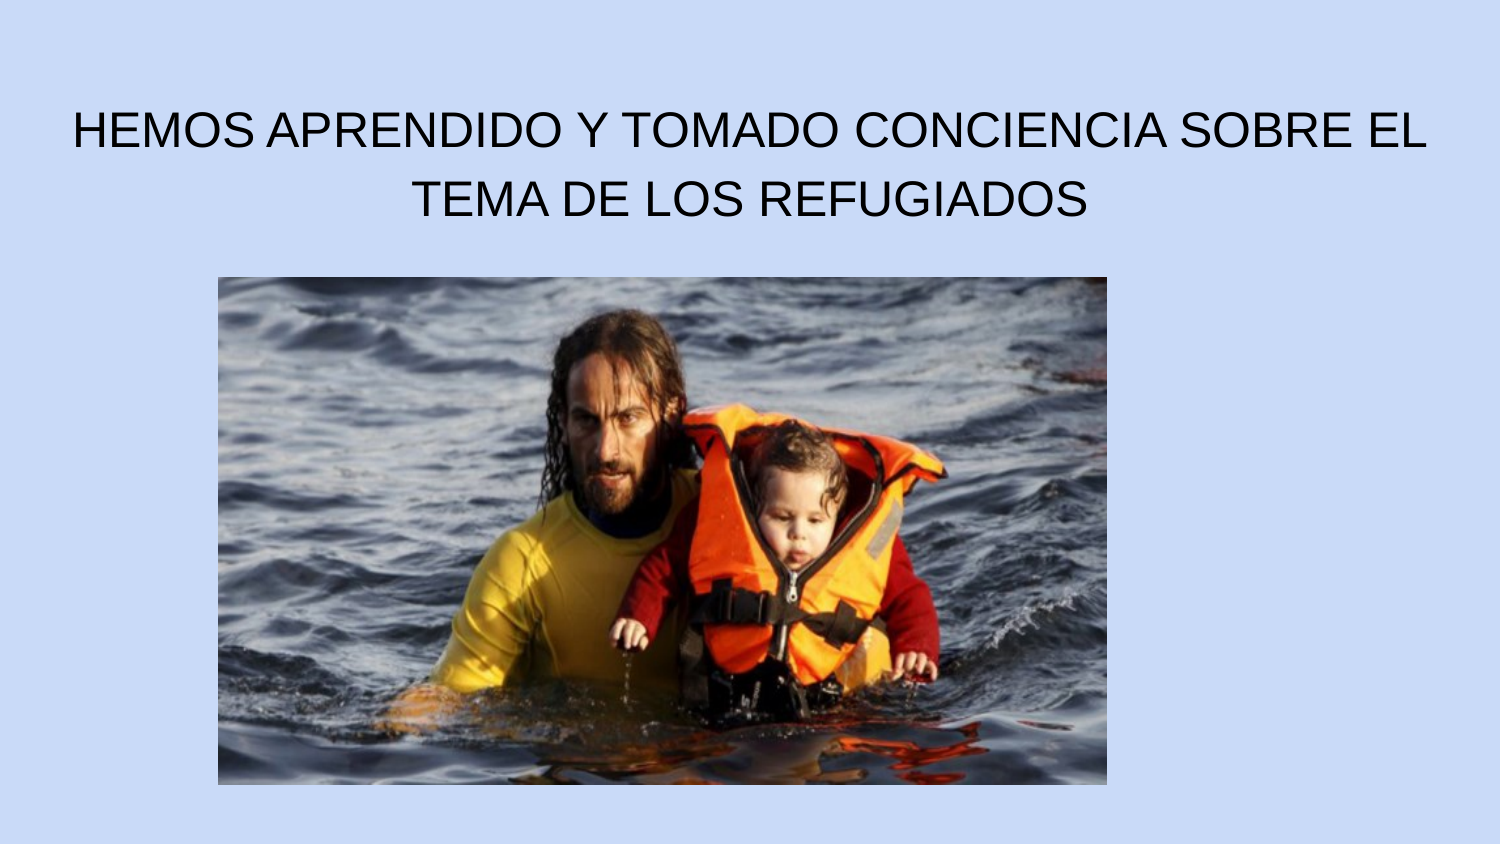

# HEMOS APRENDIDO Y TOMADO CONCIENCIA SOBRE EL TEMA DE LOS REFUGIADOS